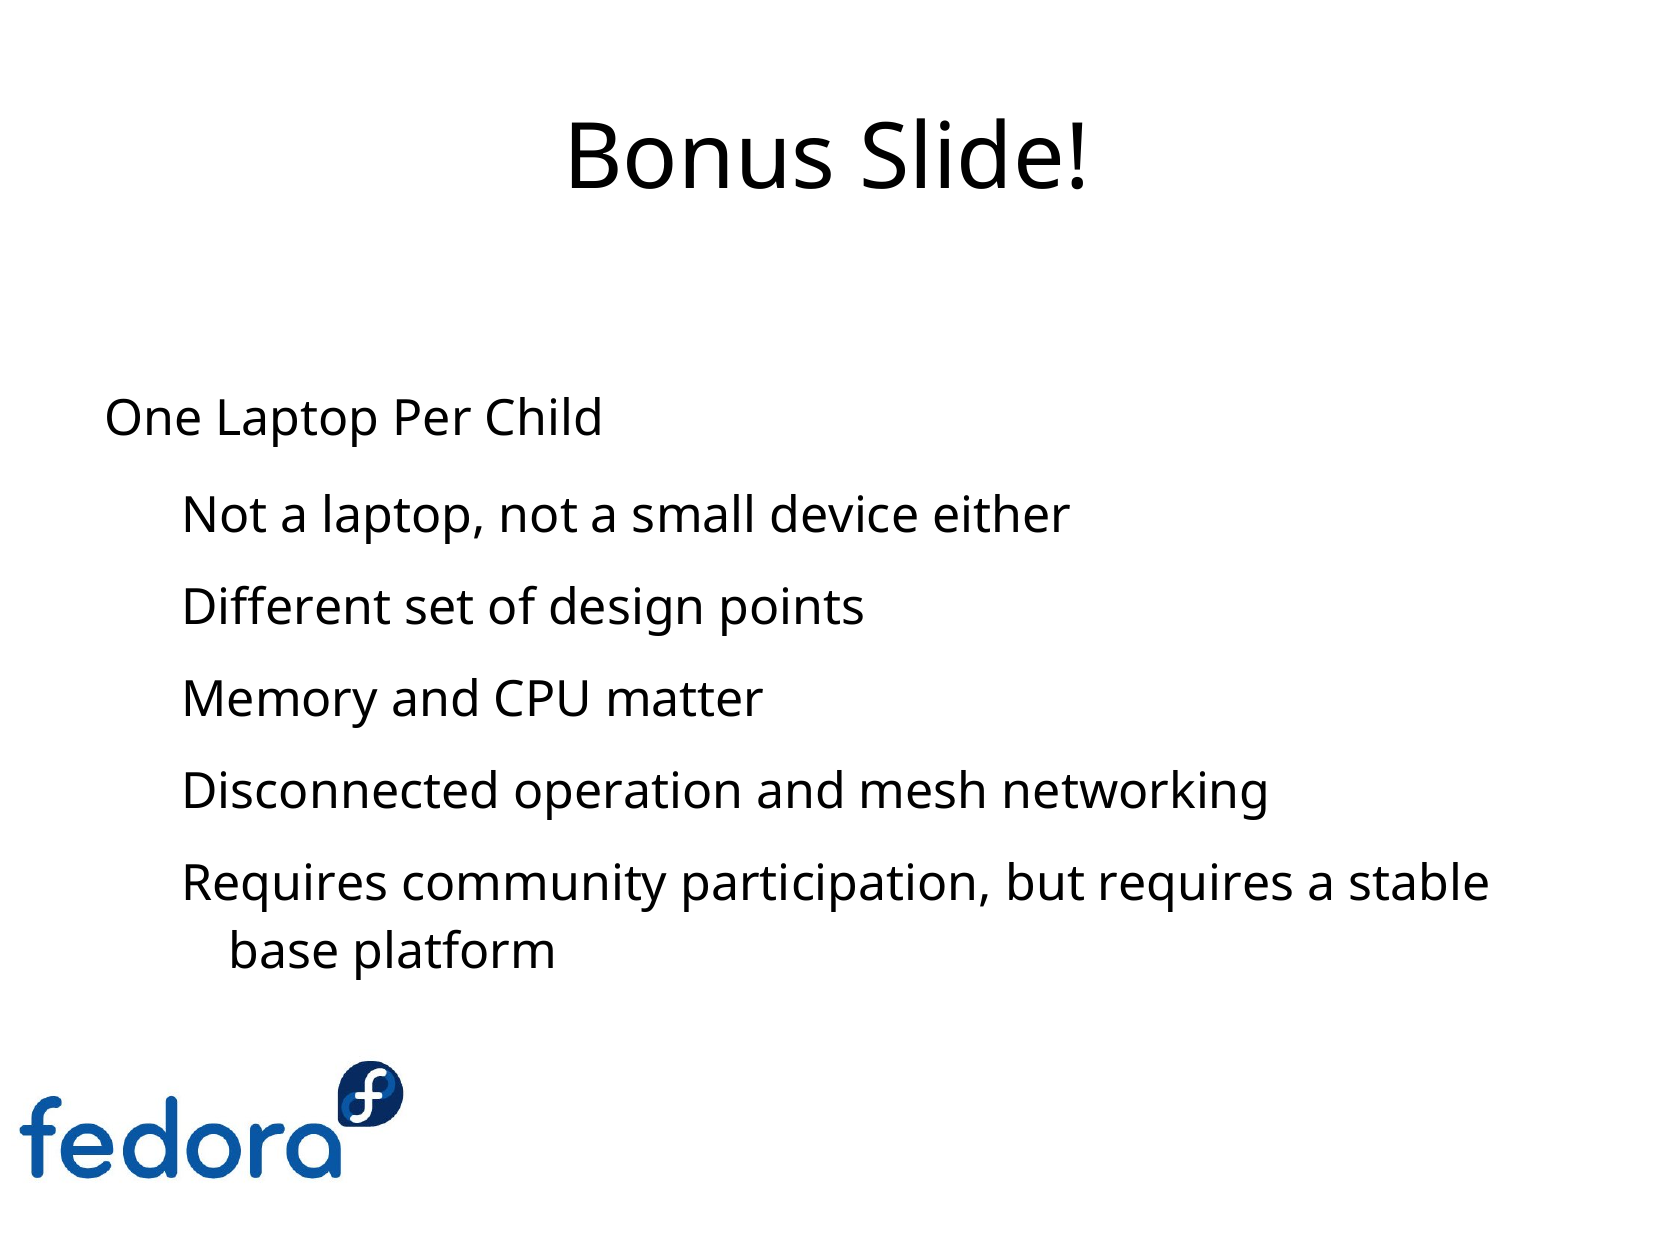

# Bonus Slide!
One Laptop Per Child
Not a laptop, not a small device either
Different set of design points
Memory and CPU matter
Disconnected operation and mesh networking
Requires community participation, but requires a stable base platform